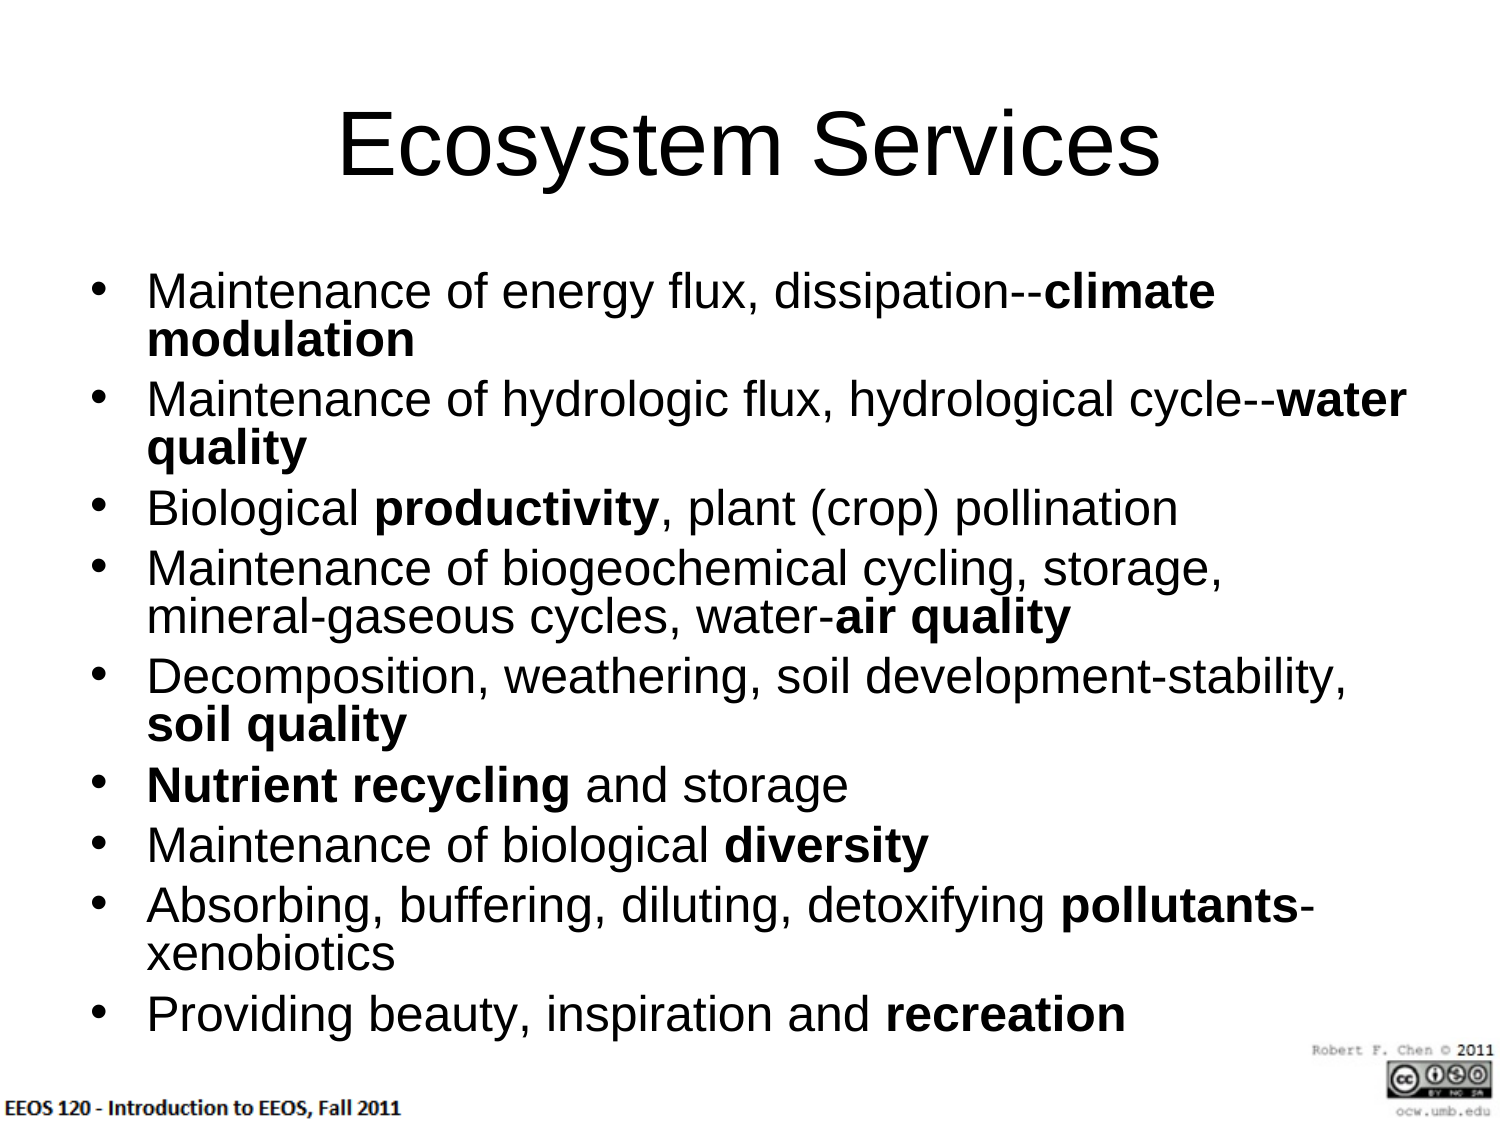

# Ecosystem Services
Maintenance of energy flux, dissipation--climate modulation
Maintenance of hydrologic flux, hydrological cycle--water quality
Biological productivity, plant (crop) pollination
Maintenance of biogeochemical cycling, storage, mineral-gaseous cycles, water-air quality
Decomposition, weathering, soil development-stability, soil quality
Nutrient recycling and storage
Maintenance of biological diversity
Absorbing, buffering, diluting, detoxifying pollutants-xenobiotics
Providing beauty, inspiration and recreation